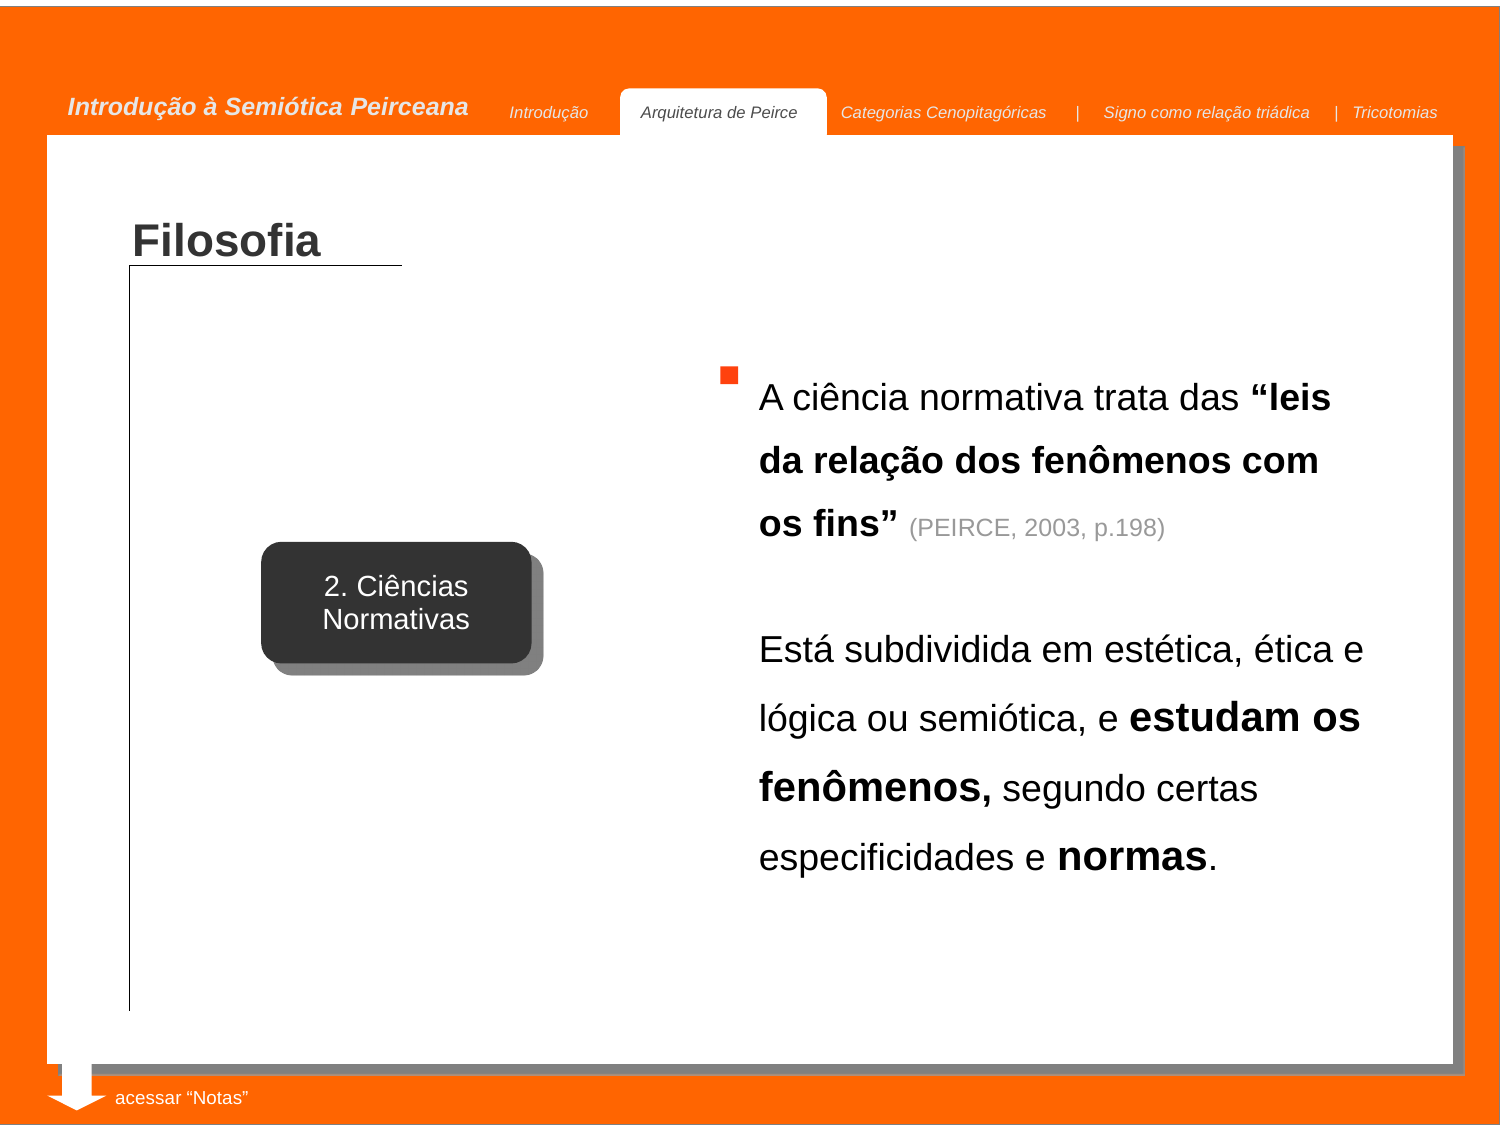

Filosofia
A ciência normativa trata das “leis da relação dos fenômenos com os fins” (PEIRCE, 2003, p.198)
Está subdividida em estética, ética e lógica ou semiótica, e estudam os fenômenos, segundo certas especificidades e normas.
2. Ciências
Normativas
acessar “Notas”